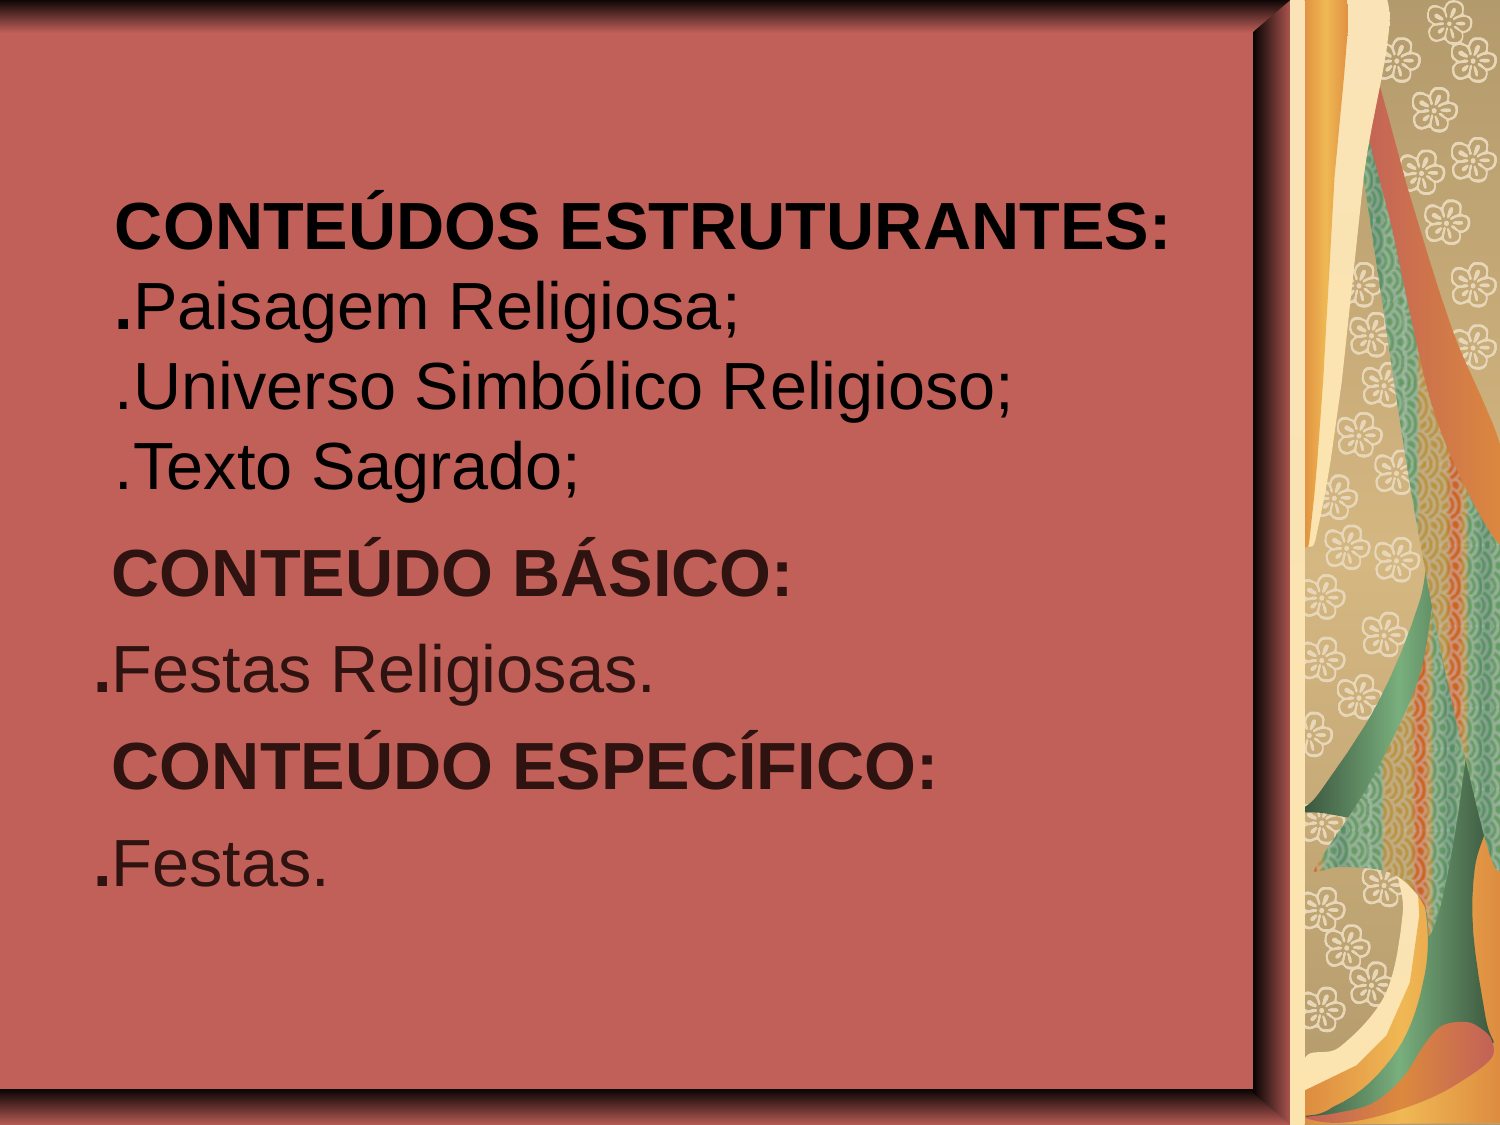

CONTEÚDOS ESTRUTURANTES:
.Paisagem Religiosa;
.Universo Simbólico Religioso;
.Texto Sagrado;
# CONTEÚDO BÁSICO:
 .Festas Religiosas.
 CONTEÚDO ESPECÍFICO:
 .Festas.